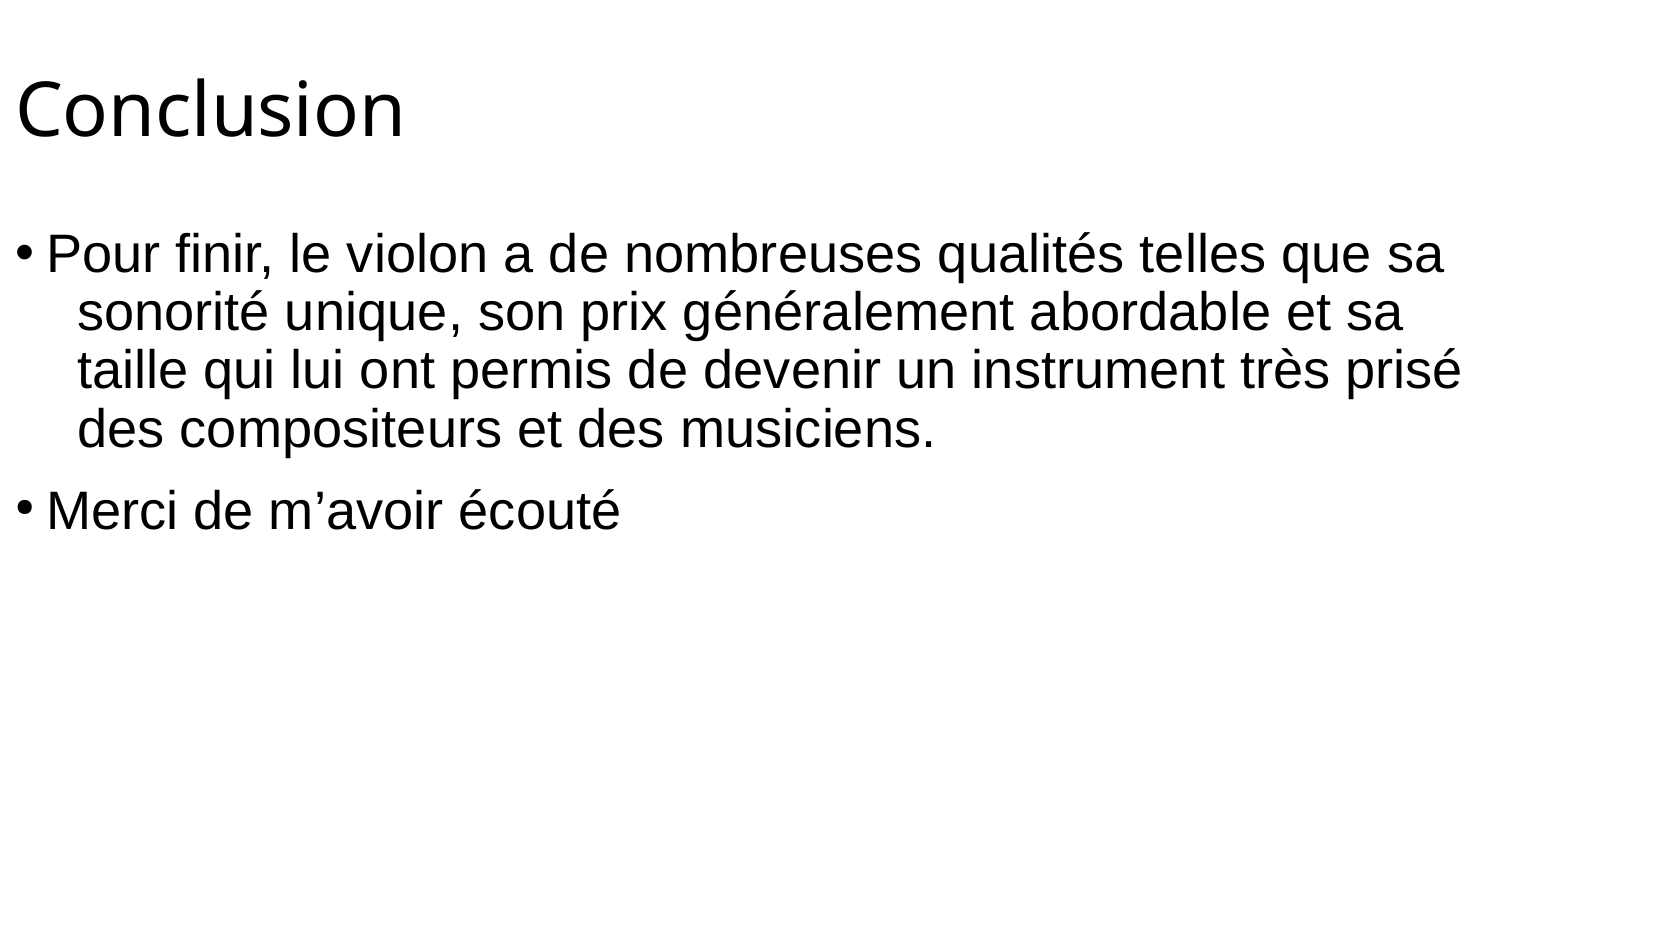

# Conclusion
Pour finir, le violon a de nombreuses qualités telles que sa sonorité unique, son prix généralement abordable et sa taille qui lui ont permis de devenir un instrument très prisé des compositeurs et des musiciens.
Merci de m’avoir écouté